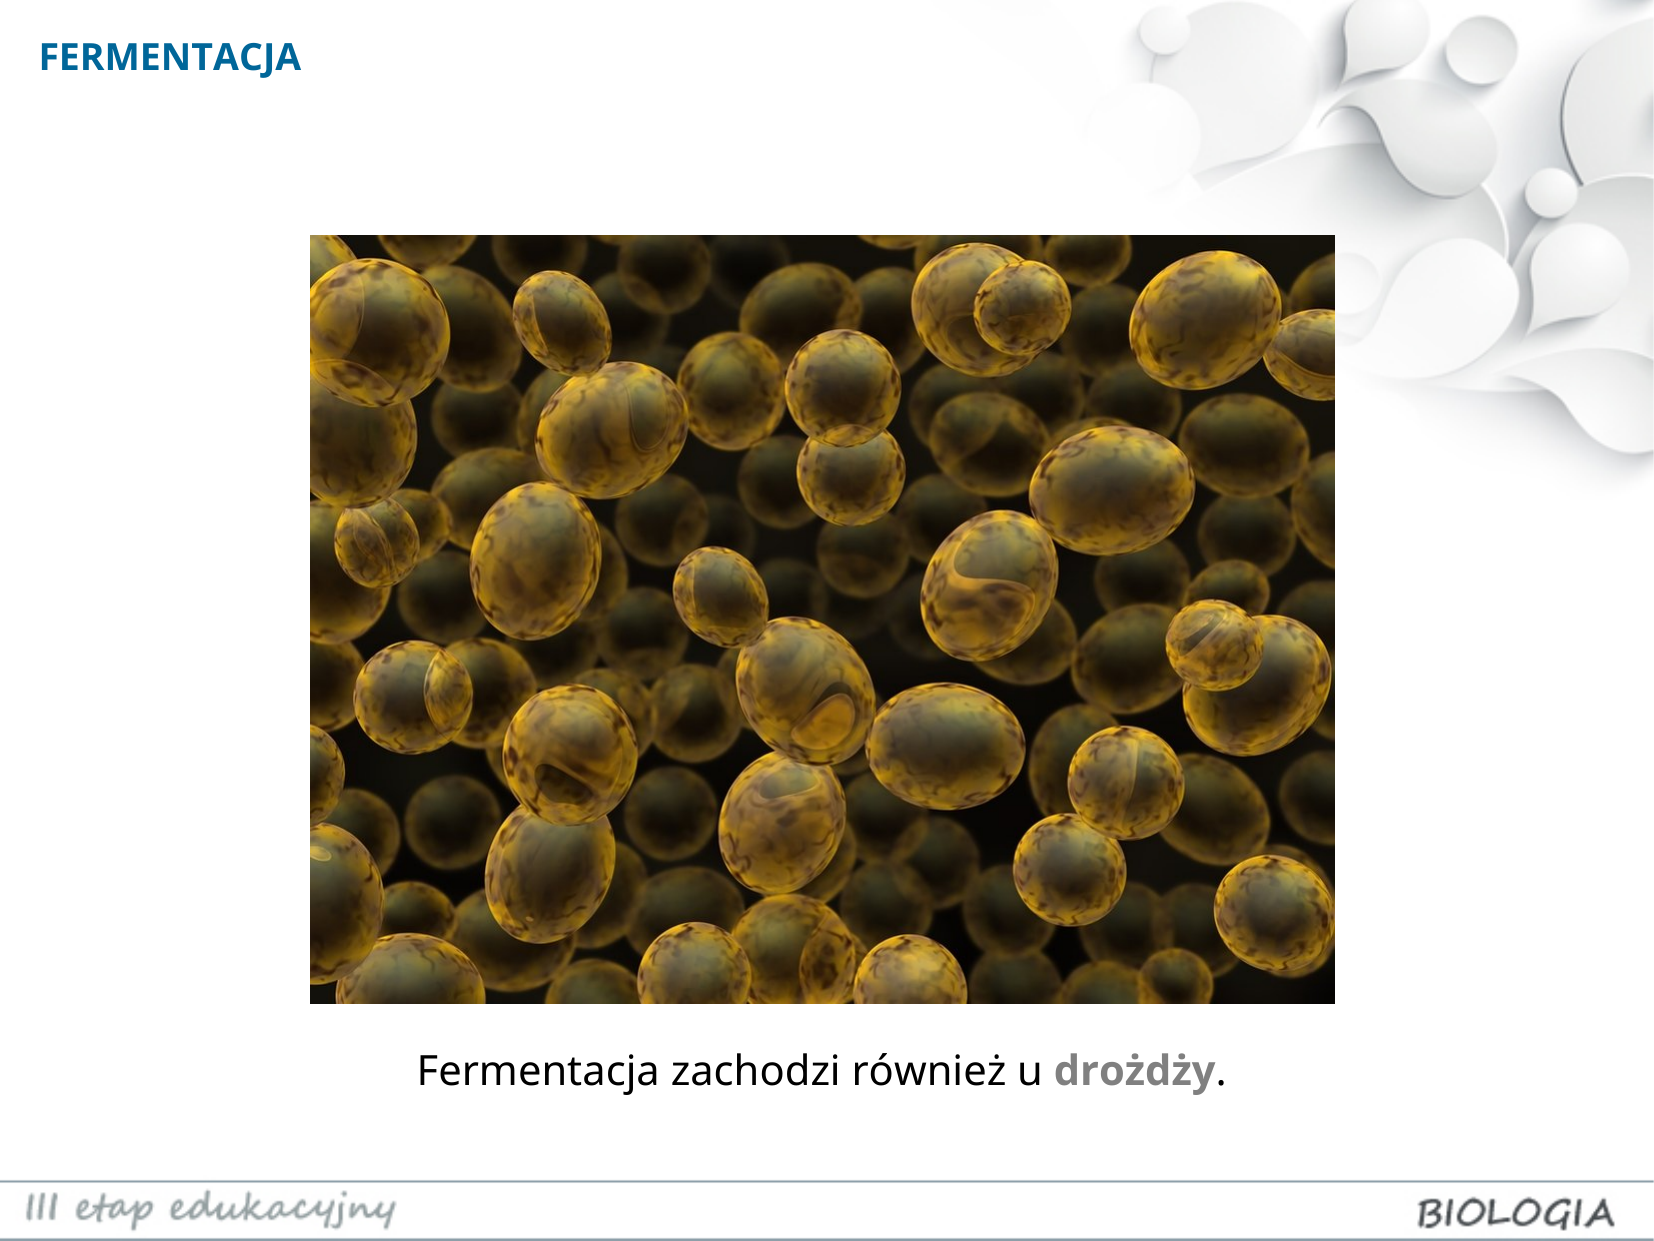

FERMENTACJA
# Fermentacja zachodzi również u drożdży.